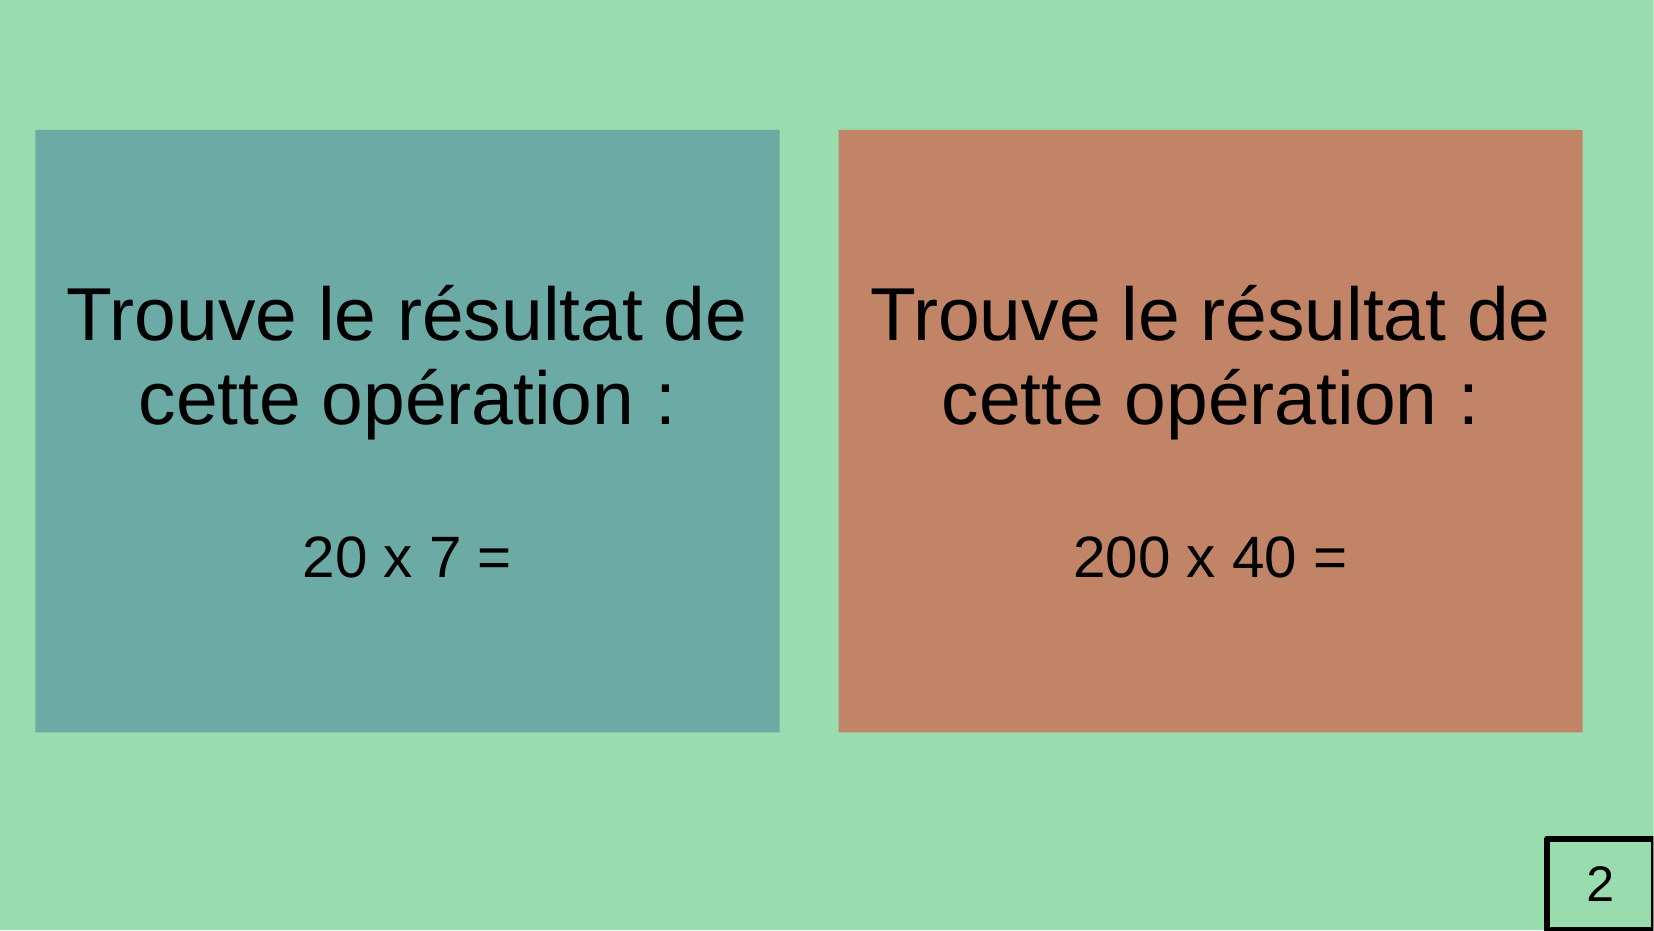

Trouve le résultat de cette opération :
200 x 40 =
Trouve le résultat de cette opération :
20 x 7 =
2